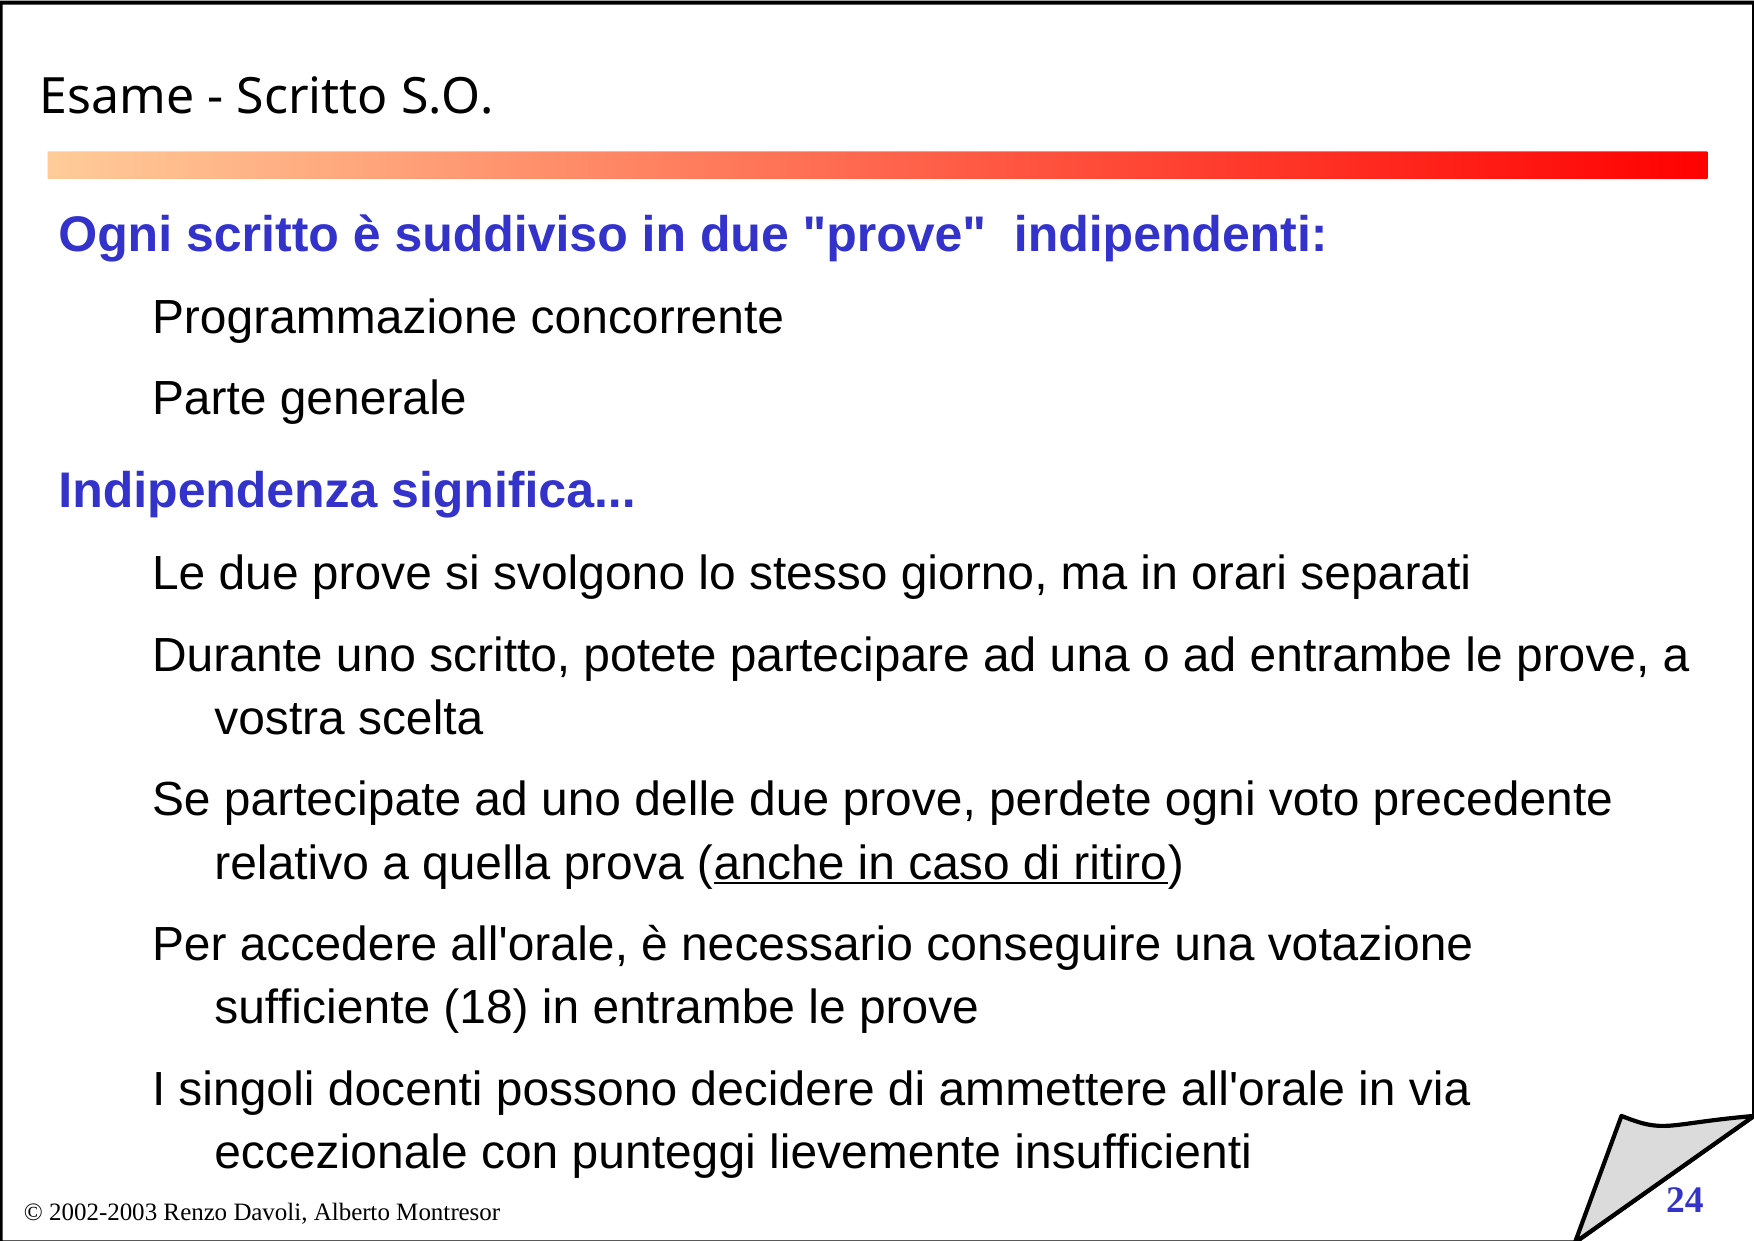

# Esame - Scritto S.O.
Ogni scritto è suddiviso in due "prove" indipendenti:
Programmazione concorrente
Parte generale
Indipendenza significa...
Le due prove si svolgono lo stesso giorno, ma in orari separati
Durante uno scritto, potete partecipare ad una o ad entrambe le prove, a vostra scelta
Se partecipate ad uno delle due prove, perdete ogni voto precedente relativo a quella prova (anche in caso di ritiro)
Per accedere all'orale, è necessario conseguire una votazione sufficiente (18) in entrambe le prove
I singoli docenti possono decidere di ammettere all'orale in via eccezionale con punteggi lievemente insufficienti